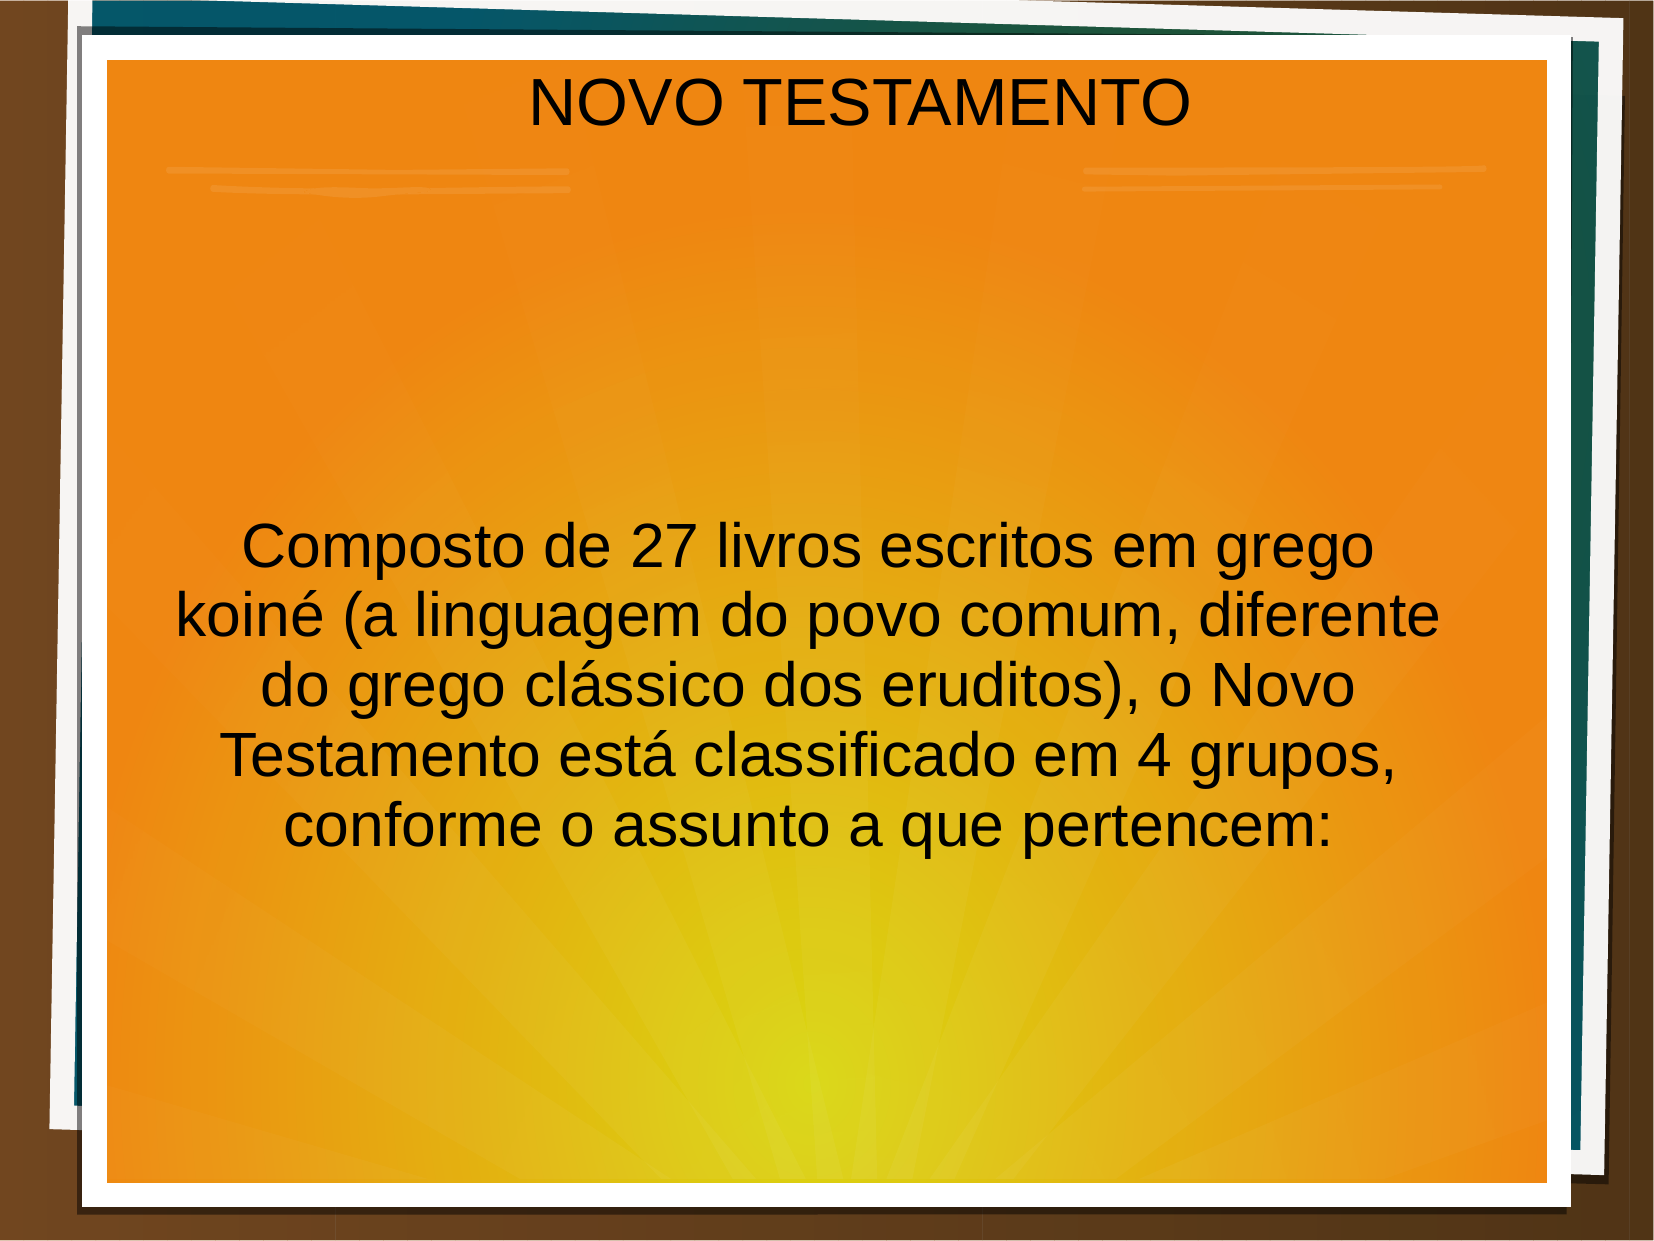

# NOVO TESTAMENTO
Composto de 27 livros escritos em grego koiné (a linguagem do povo comum, diferente do grego clássico dos eruditos), o Novo Testamento está classificado em 4 grupos, conforme o assunto a que pertencem: